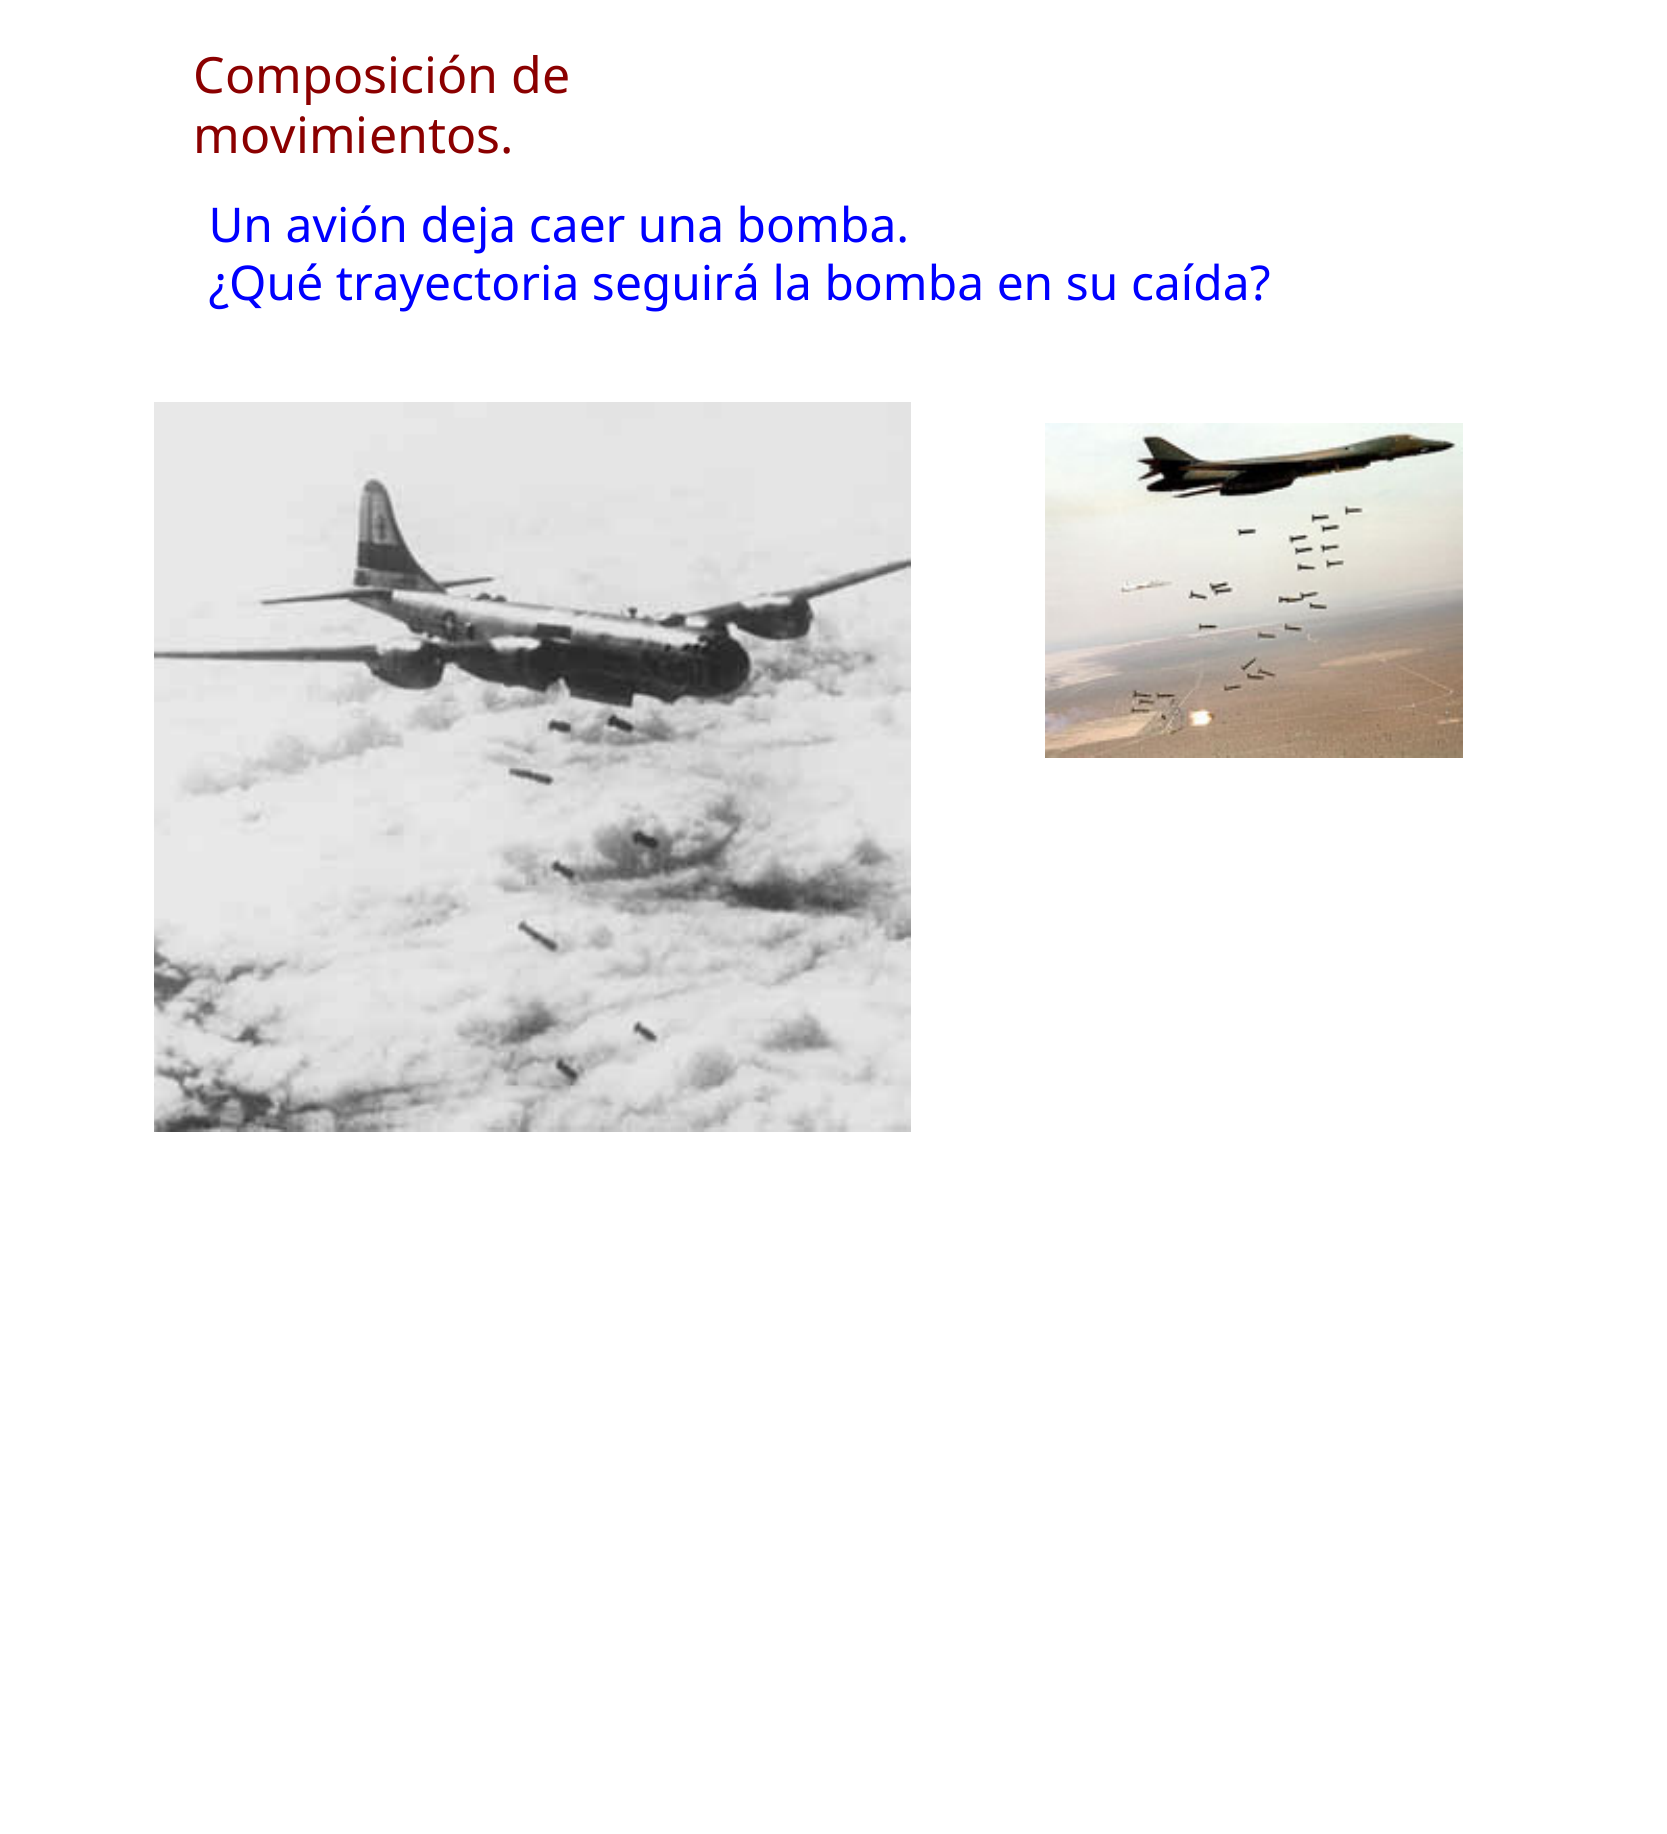

Composición de movimientos.
Un avión deja caer una bomba.
¿Qué trayectoria seguirá la bomba en su caída?